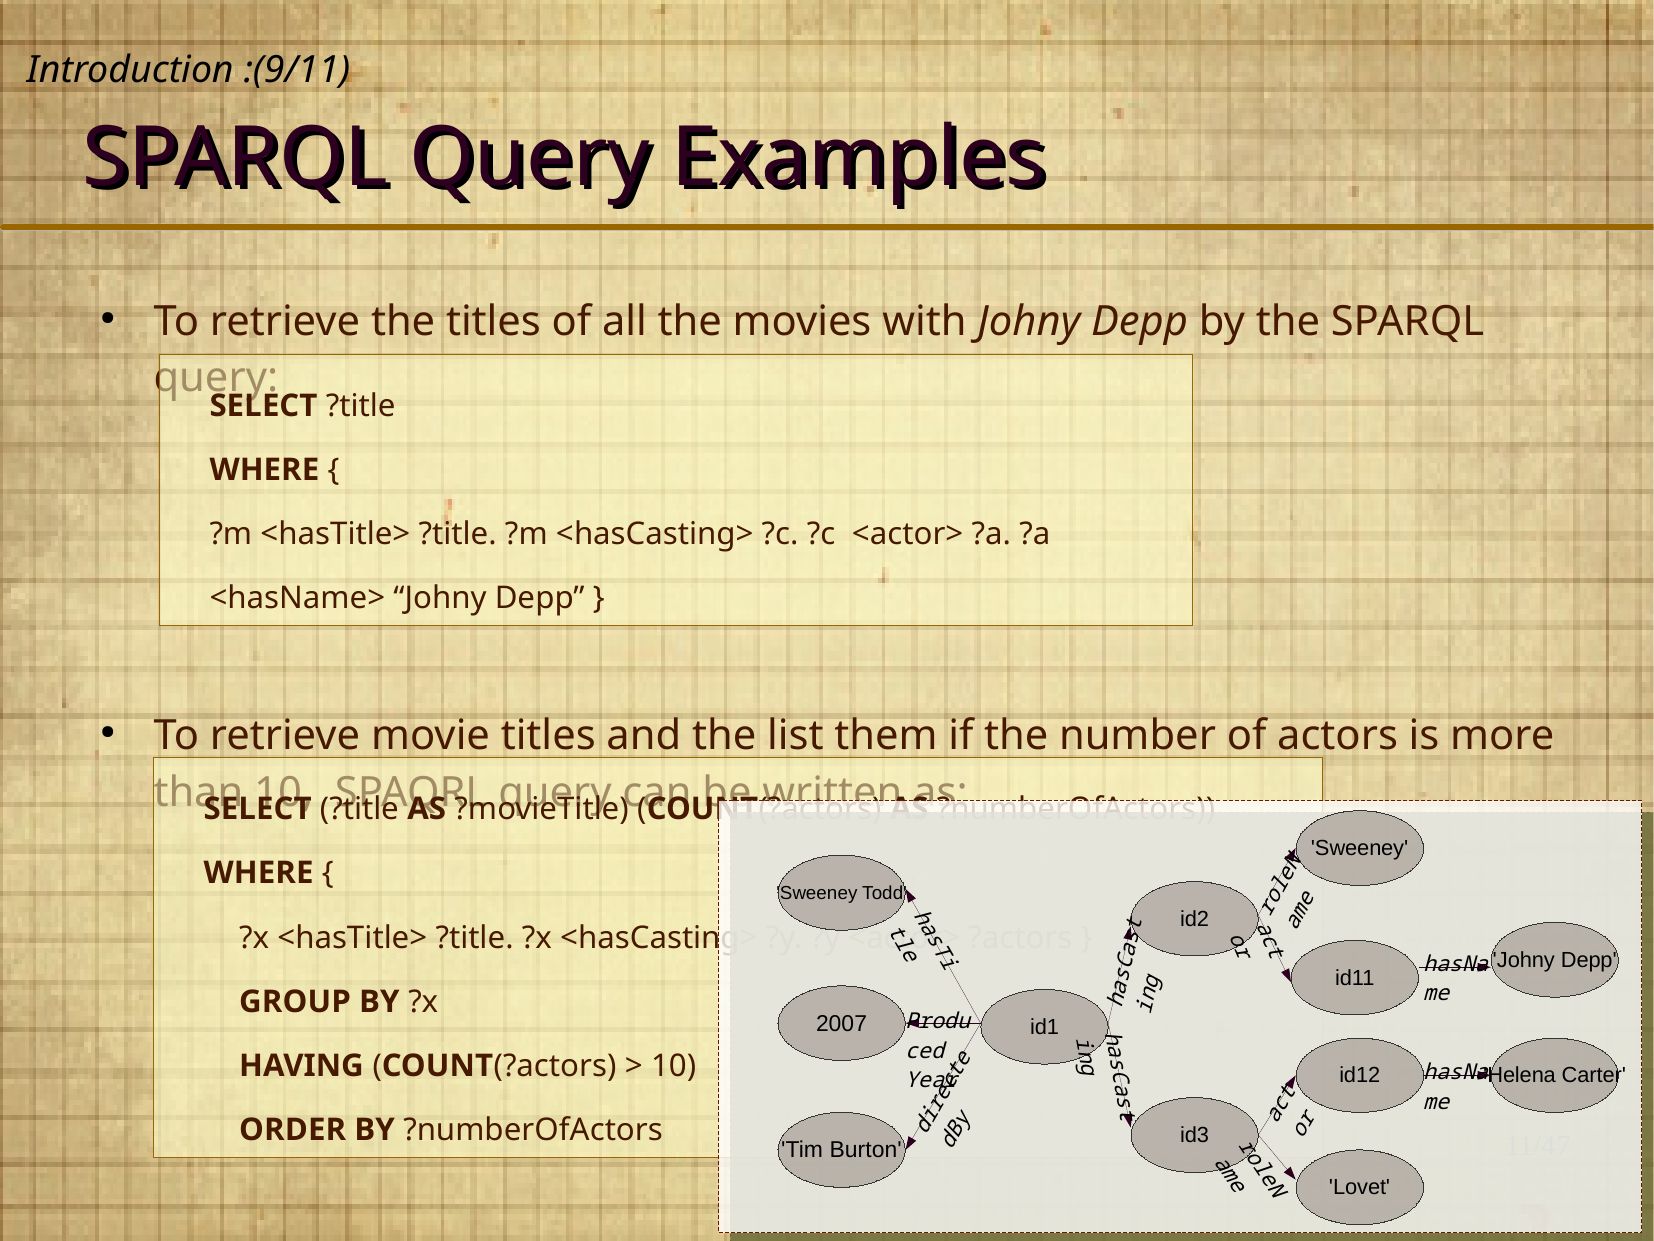

Introduction :(9/11)
# SPARQL Query Examples
To retrieve the titles of all the movies with Johny Depp by the SPARQL query:
To retrieve movie titles and the list them if the number of actors is more than 10, SPAQRL query can be written as:
SELECT ?title
WHERE {
?m <hasTitle> ?title. ?m <hasCasting> ?c. ?c <actor> ?a. ?a <hasName> “Johny Depp” }
SELECT (?title AS ?movieTitle) (COUNT(?actors) AS ?numberOfActors))
WHERE {
?x <hasTitle> ?title. ?x <hasCasting> ?y. ?y <actor> ?actors }
GROUP BY ?x
HAVING (COUNT(?actors) > 10)
ORDER BY ?numberOfActors
'Sweeney'
roleName
'Sweeney Todd'
id2
actor
hasTitle
'Johny Depp'
hasCasting
id11
hasName
2007
id1
Produced
Year
id12
'Helena Carter'
hasCasting
hasName
directedBy
actor
id3
'Tim Burton'
roleName
'Lovet'
11